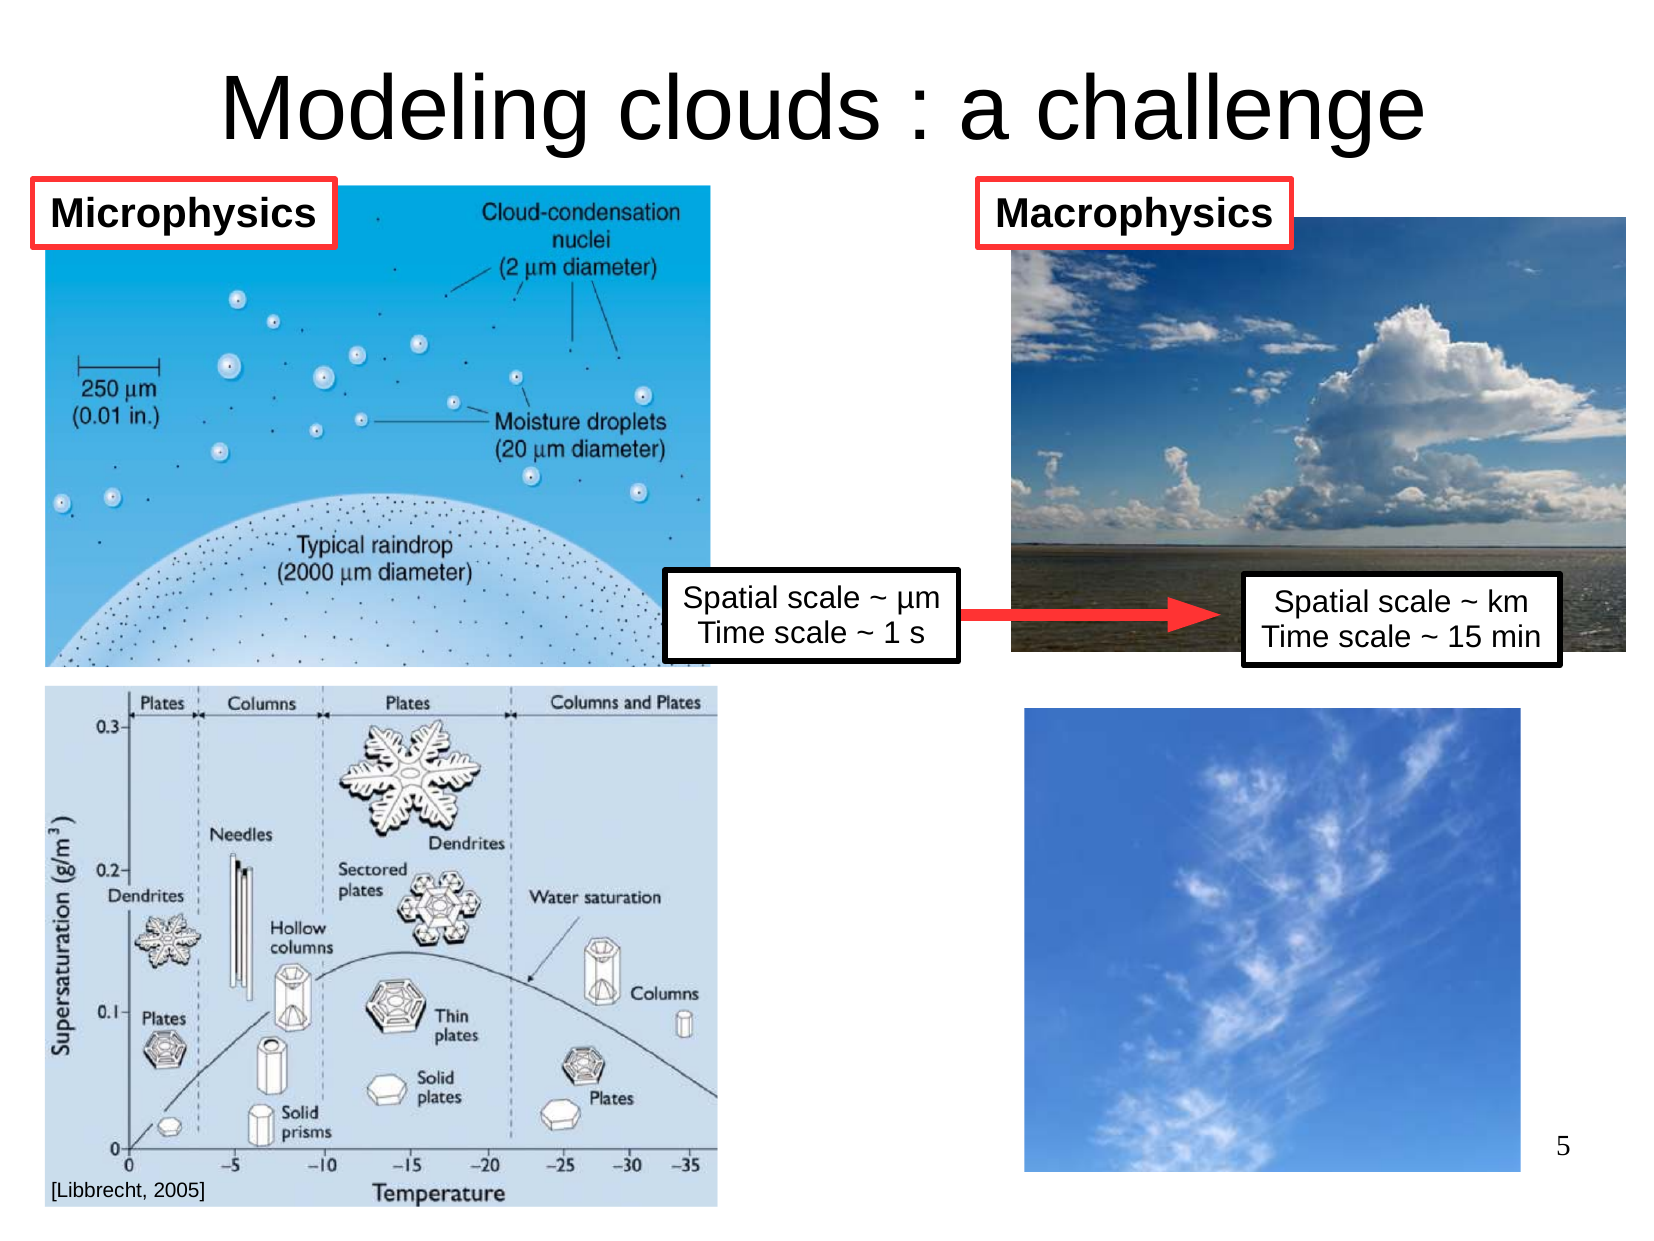

# Modeling clouds : a challenge
Microphysics
Macrophysics
Spatial scale ~ µm
Time scale ~ 1 s
Spatial scale ~ km
Time scale ~ 15 min
5
[Libbrecht, 2005]